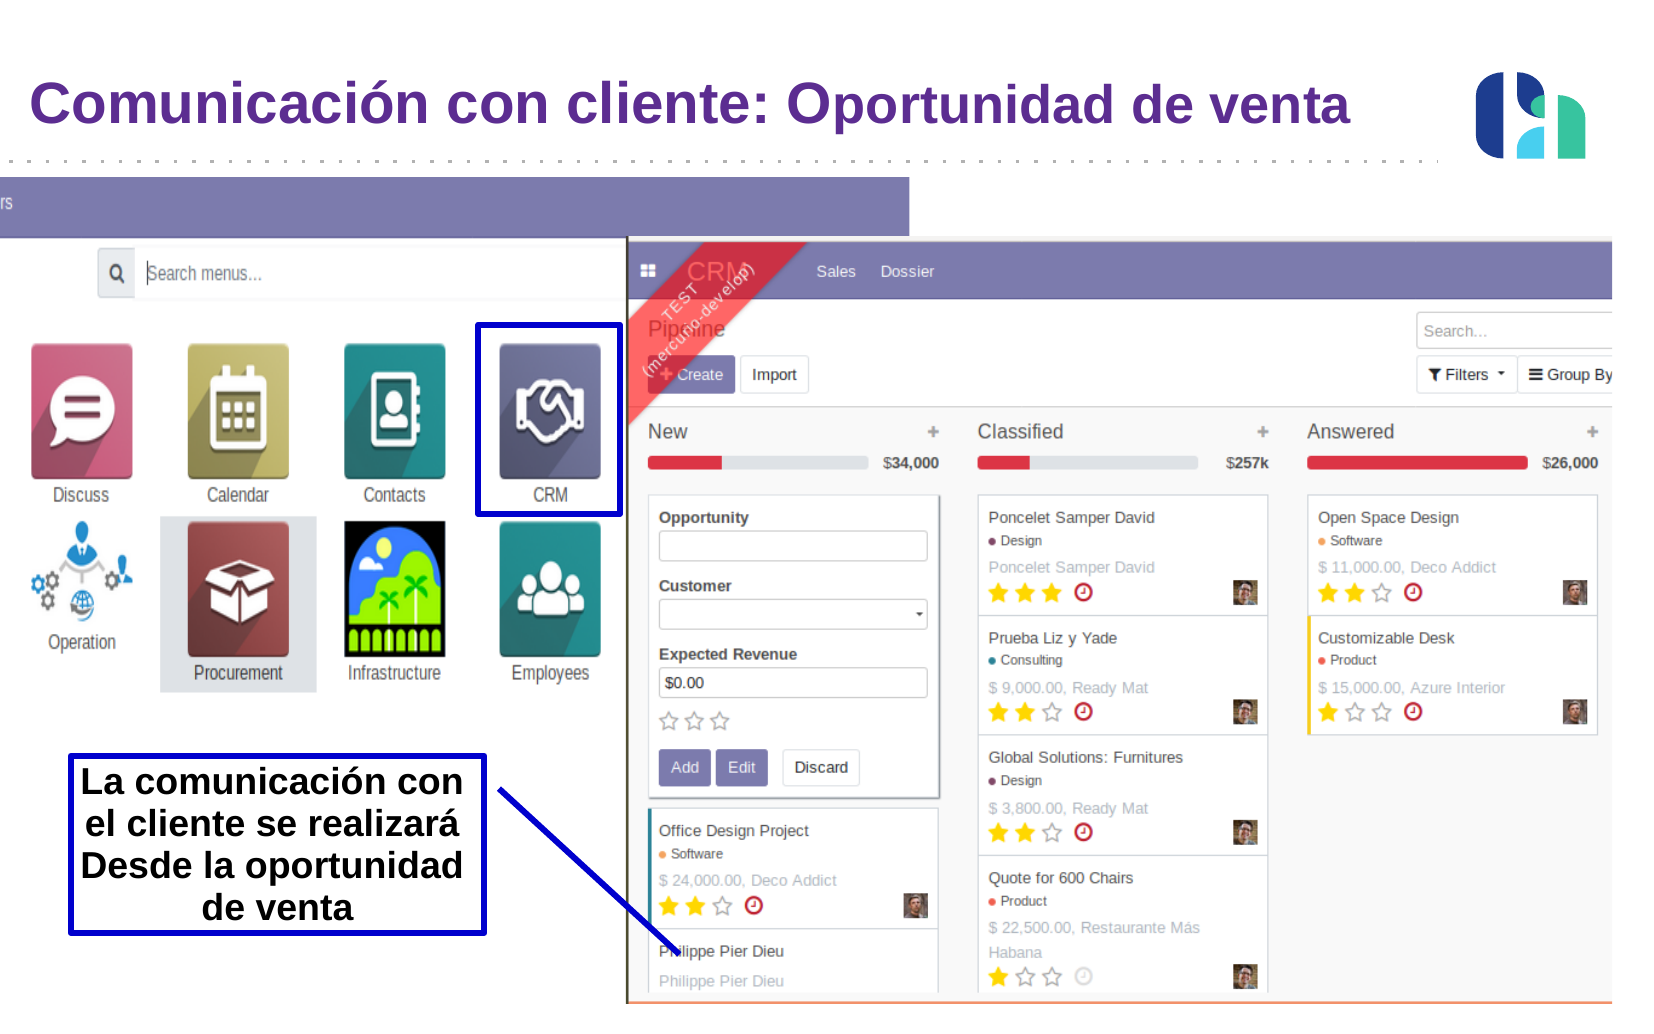

Comunicación con cliente: Oportunidad de venta
La comunicación con
el cliente se realizará
Desde la oportunidad
de venta
31